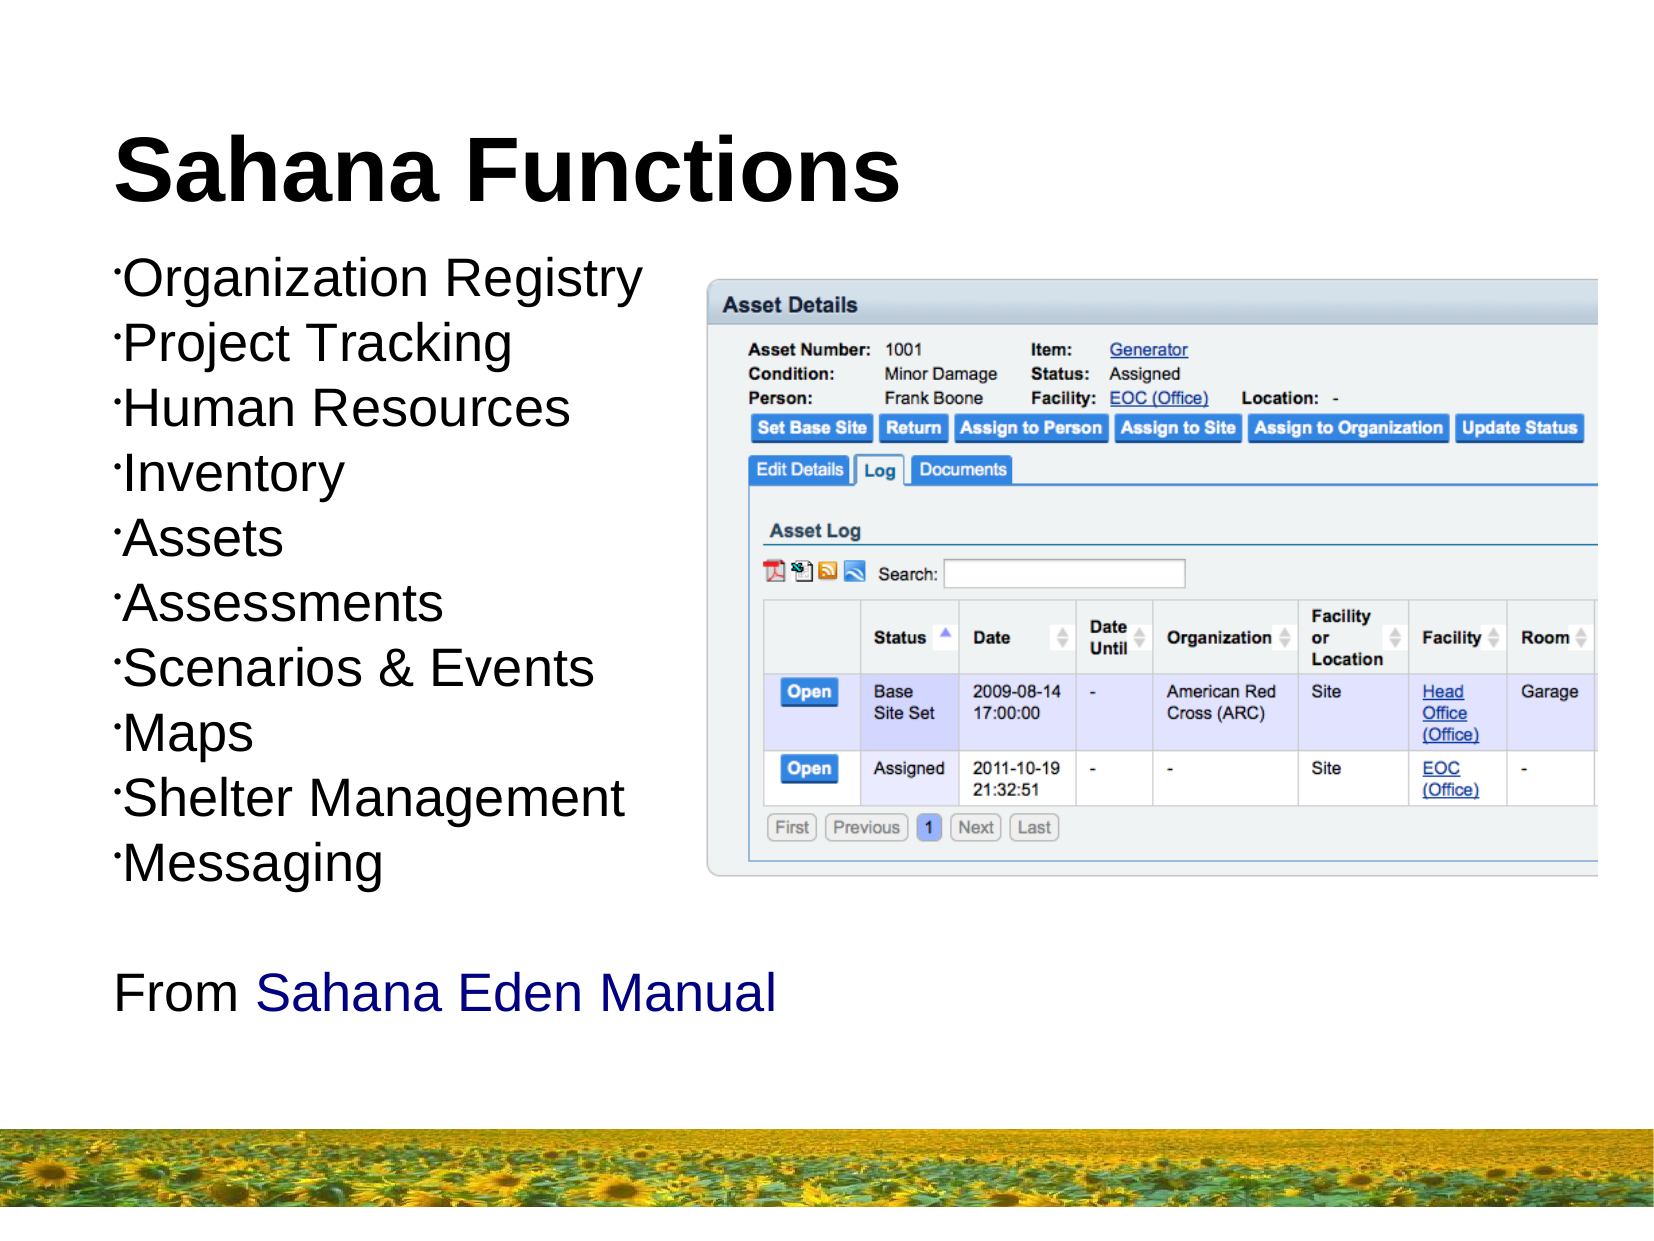

Sahana Functions
Organization Registry
Project Tracking
Human Resources
Inventory
Assets
Assessments
Scenarios & Events
Maps
Shelter Management
Messaging
From Sahana Eden Manual